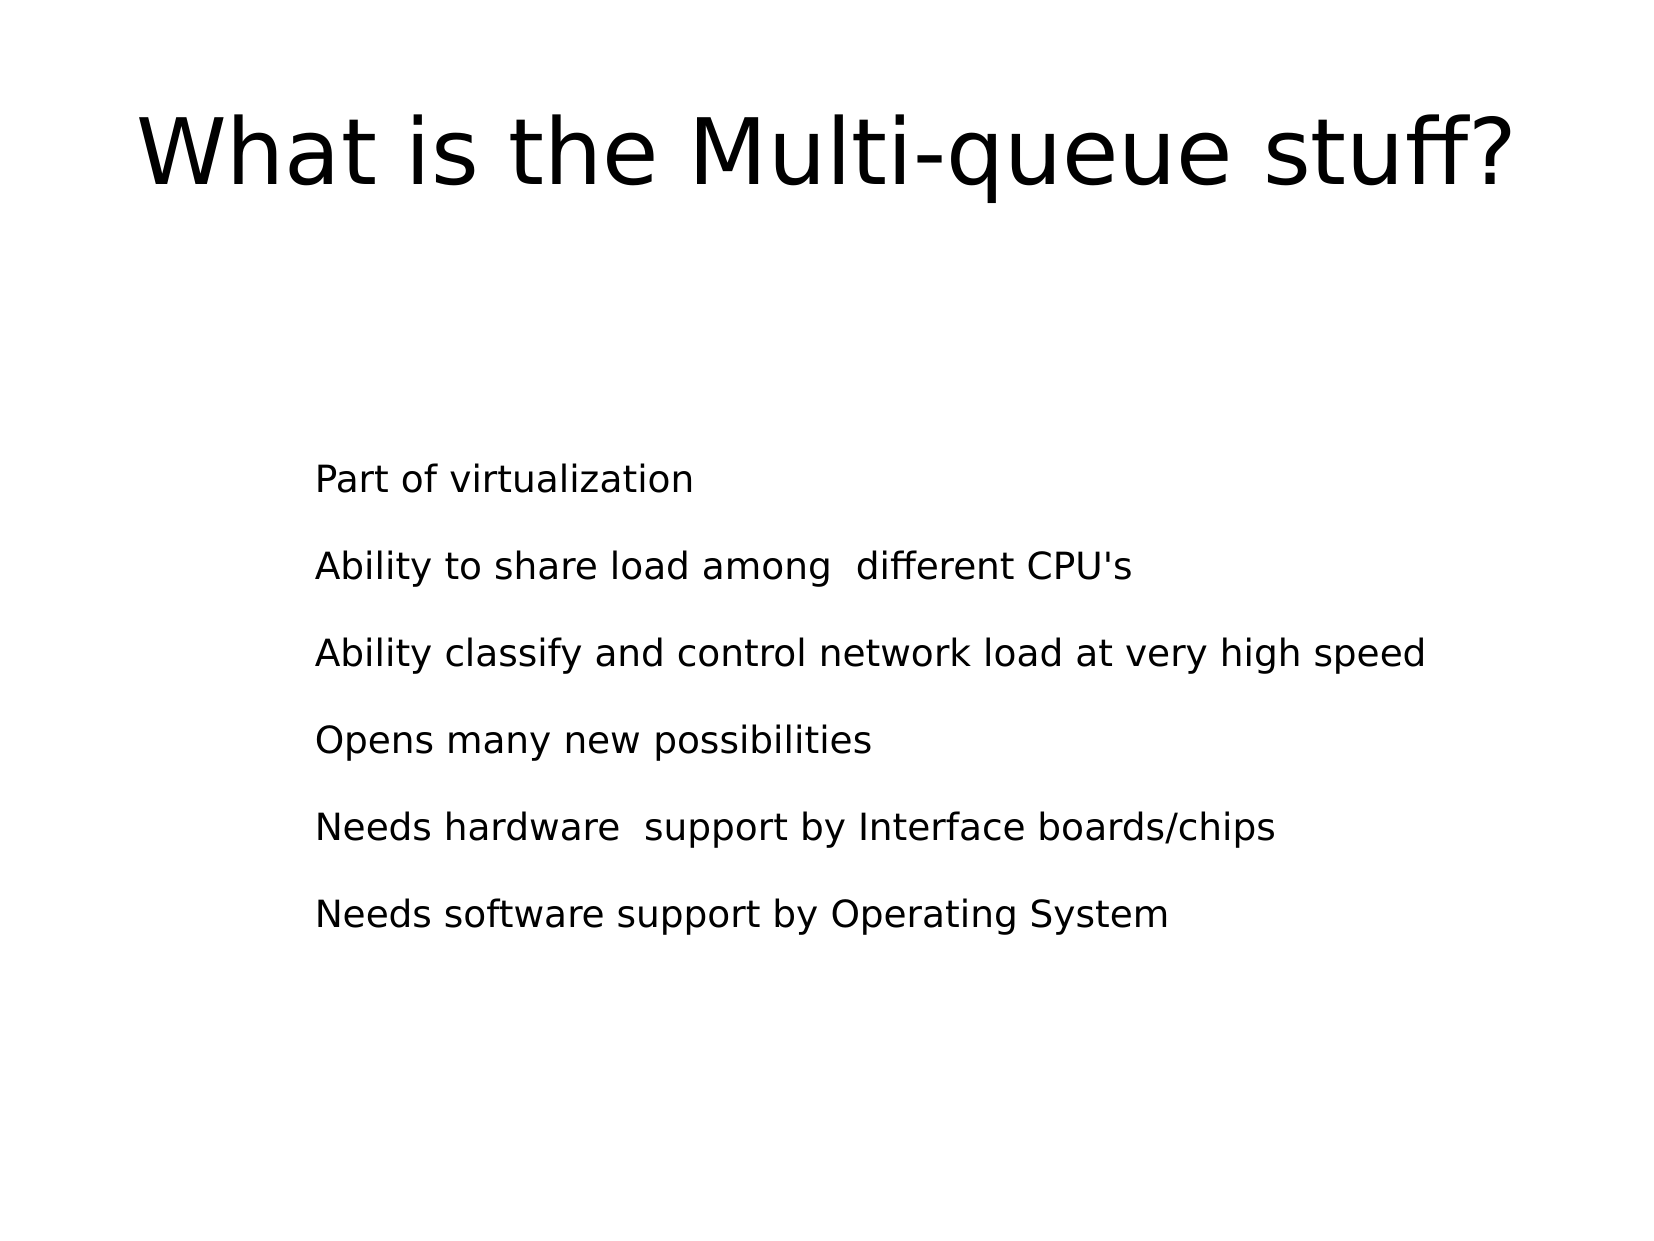

# What is the Multi-queue stuff?
Part of virtualization
Ability to share load among different CPU's
Ability classify and control network load at very high speed
Opens many new possibilities
Needs hardware support by Interface boards/chips
Needs software support by Operating System